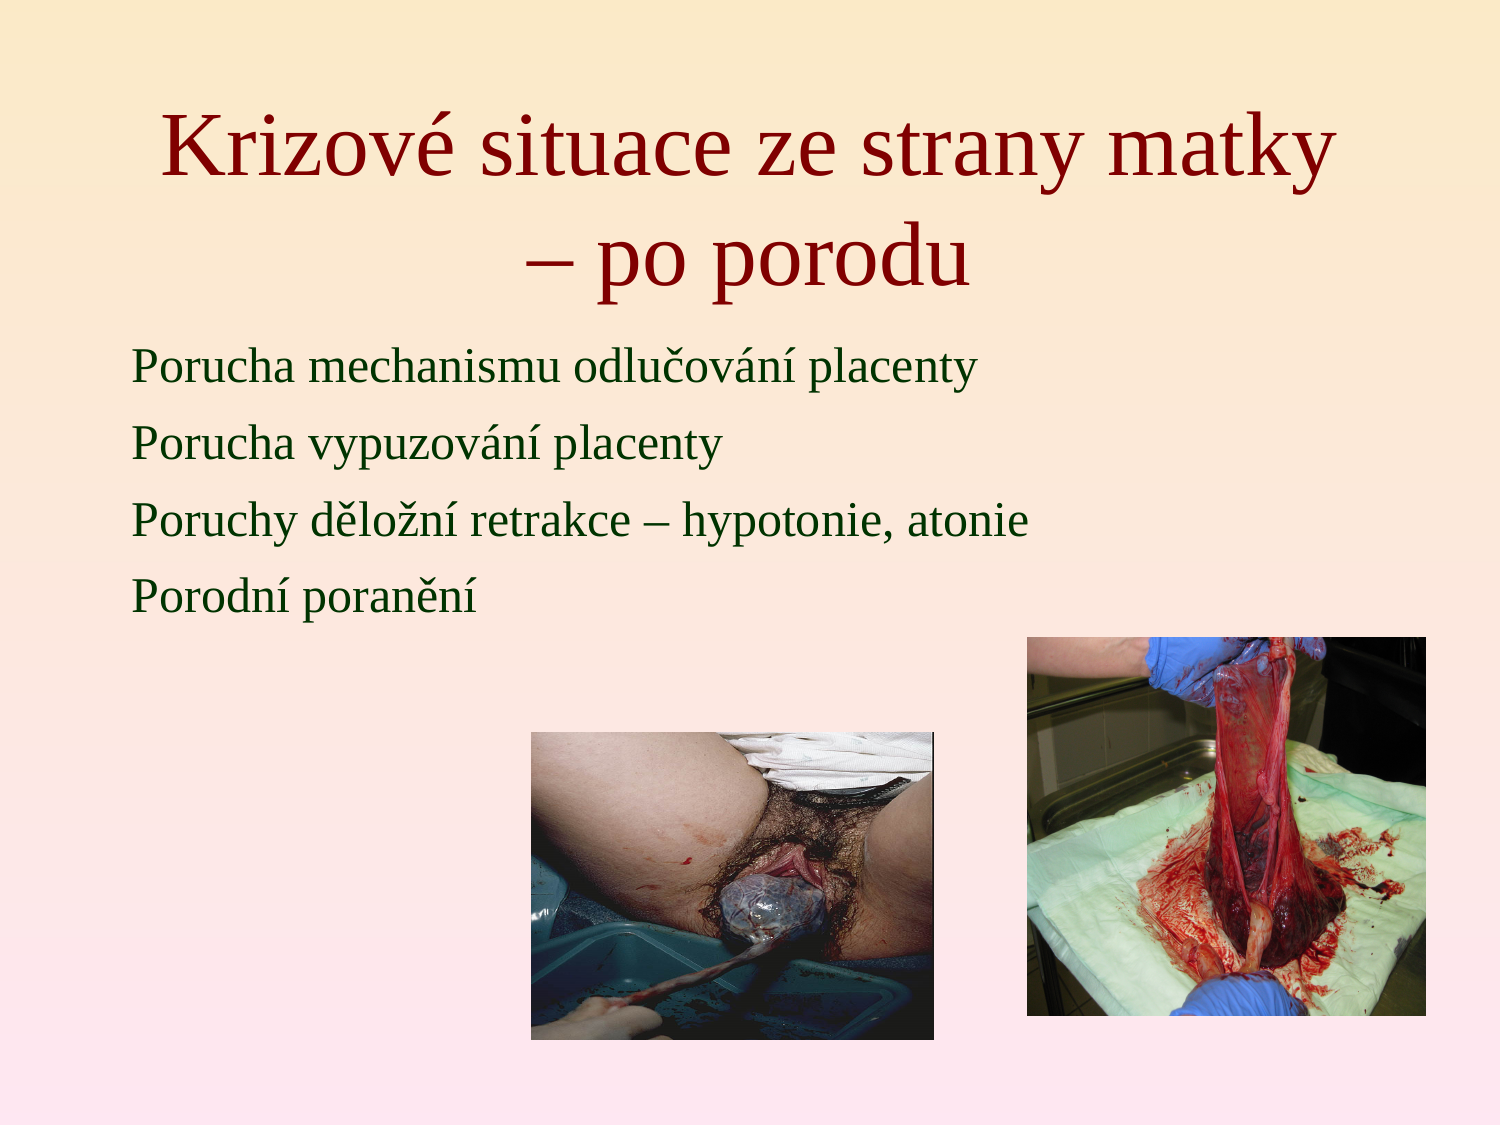

# Krizové situace ze strany matky – po porodu
Porucha mechanismu odlučování placenty
Porucha vypuzování placenty
Poruchy děložní retrakce – hypotonie, atonie
Porodní poranění